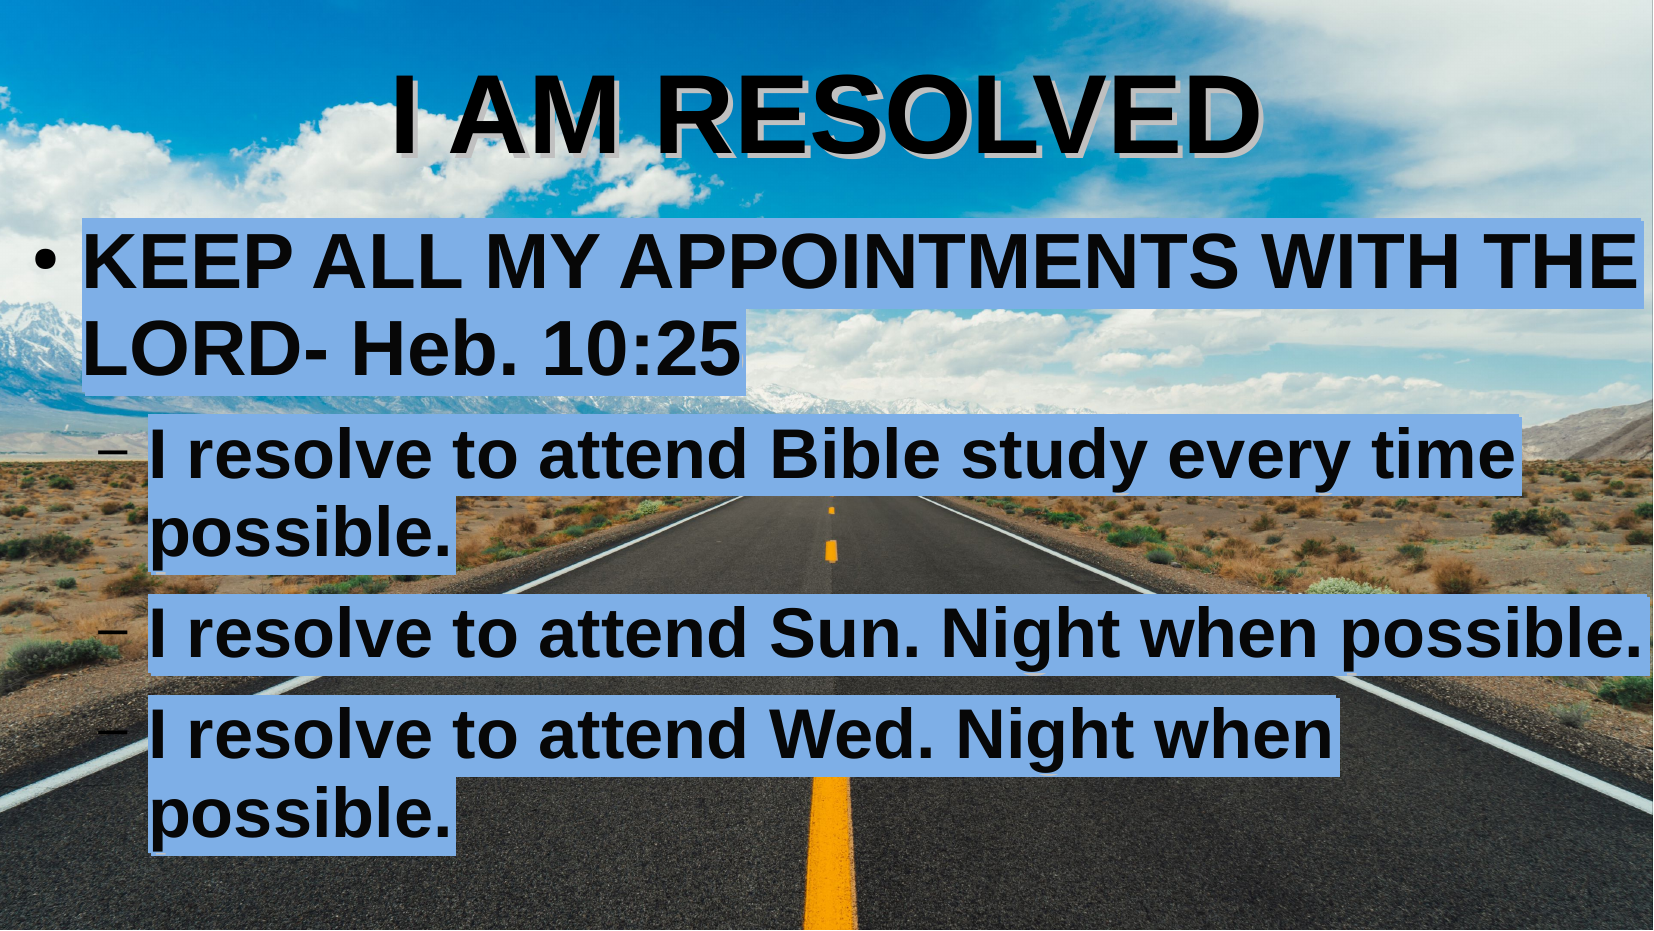

# I AM RESOLVED
KEEP ALL MY APPOINTMENTS WITH THE LORD- Heb. 10:25
I resolve to attend Bible study every time possible.
I resolve to attend Sun. Night when possible.
I resolve to attend Wed. Night when possible.